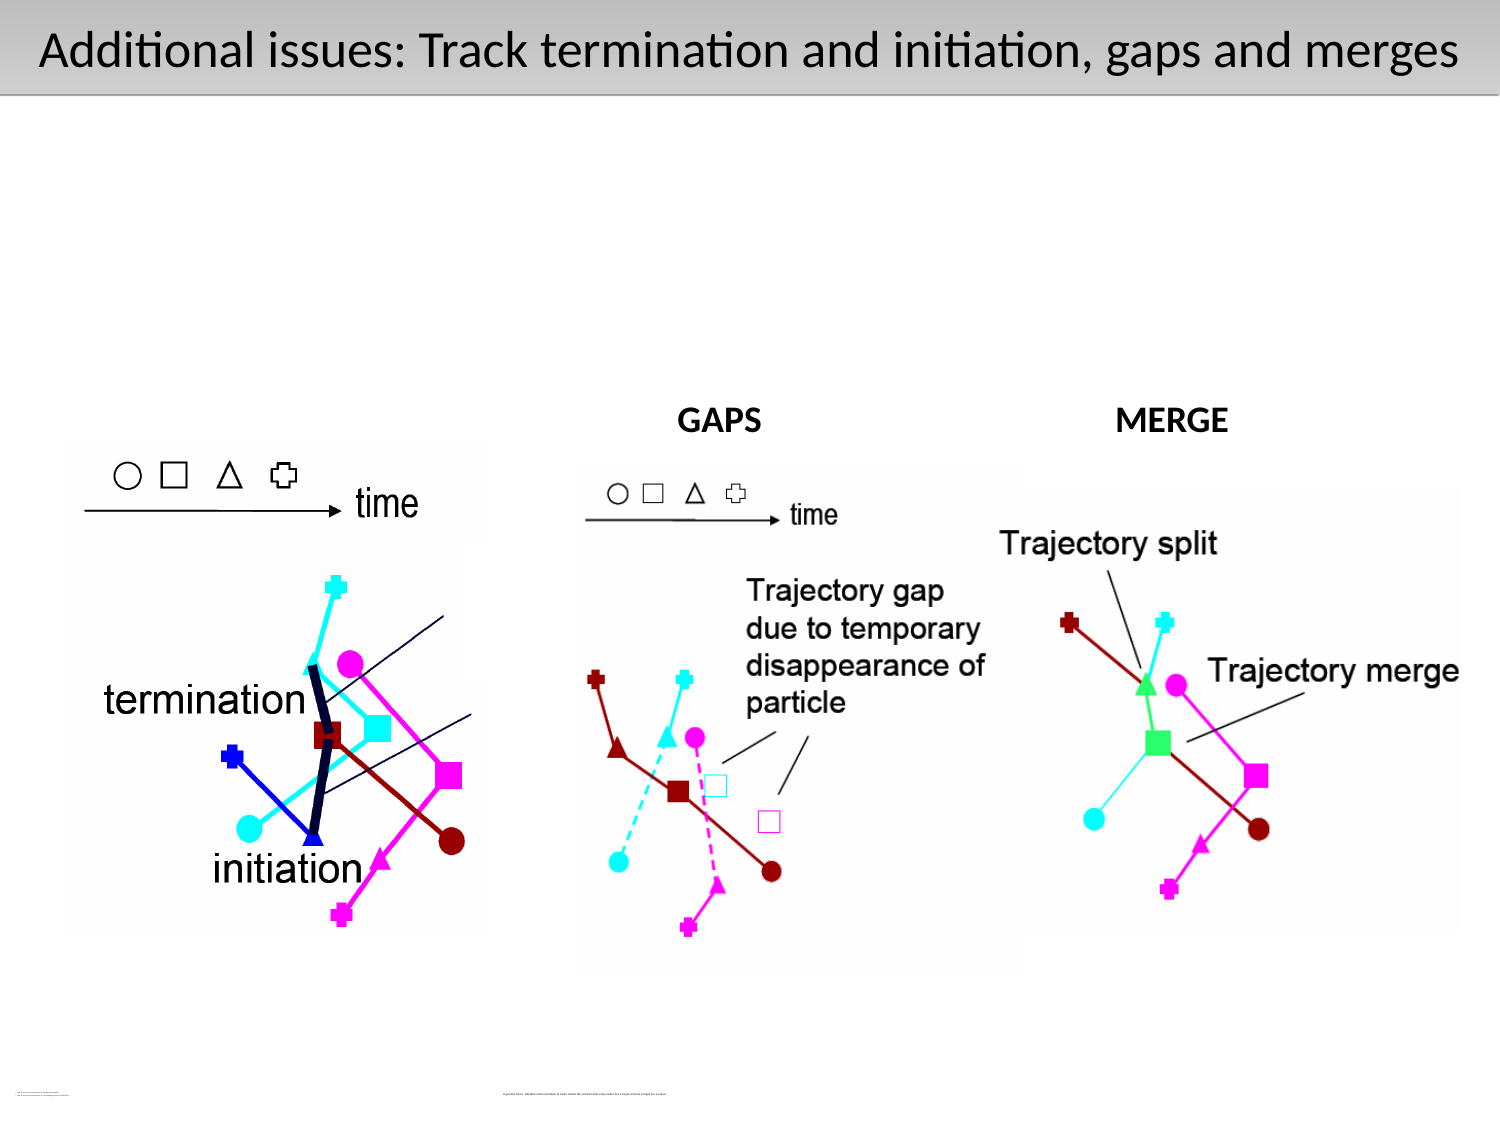

# Additional issues: Track termination and initiation, gaps and merges
GAPS
MERGE
How to avoid false continuation on another existing track?
How to avoid false continuation on an initiating track in the next frame?
In general terms: Initiation and termination of tracks violate the constrain that every source has a target and every target has a source.